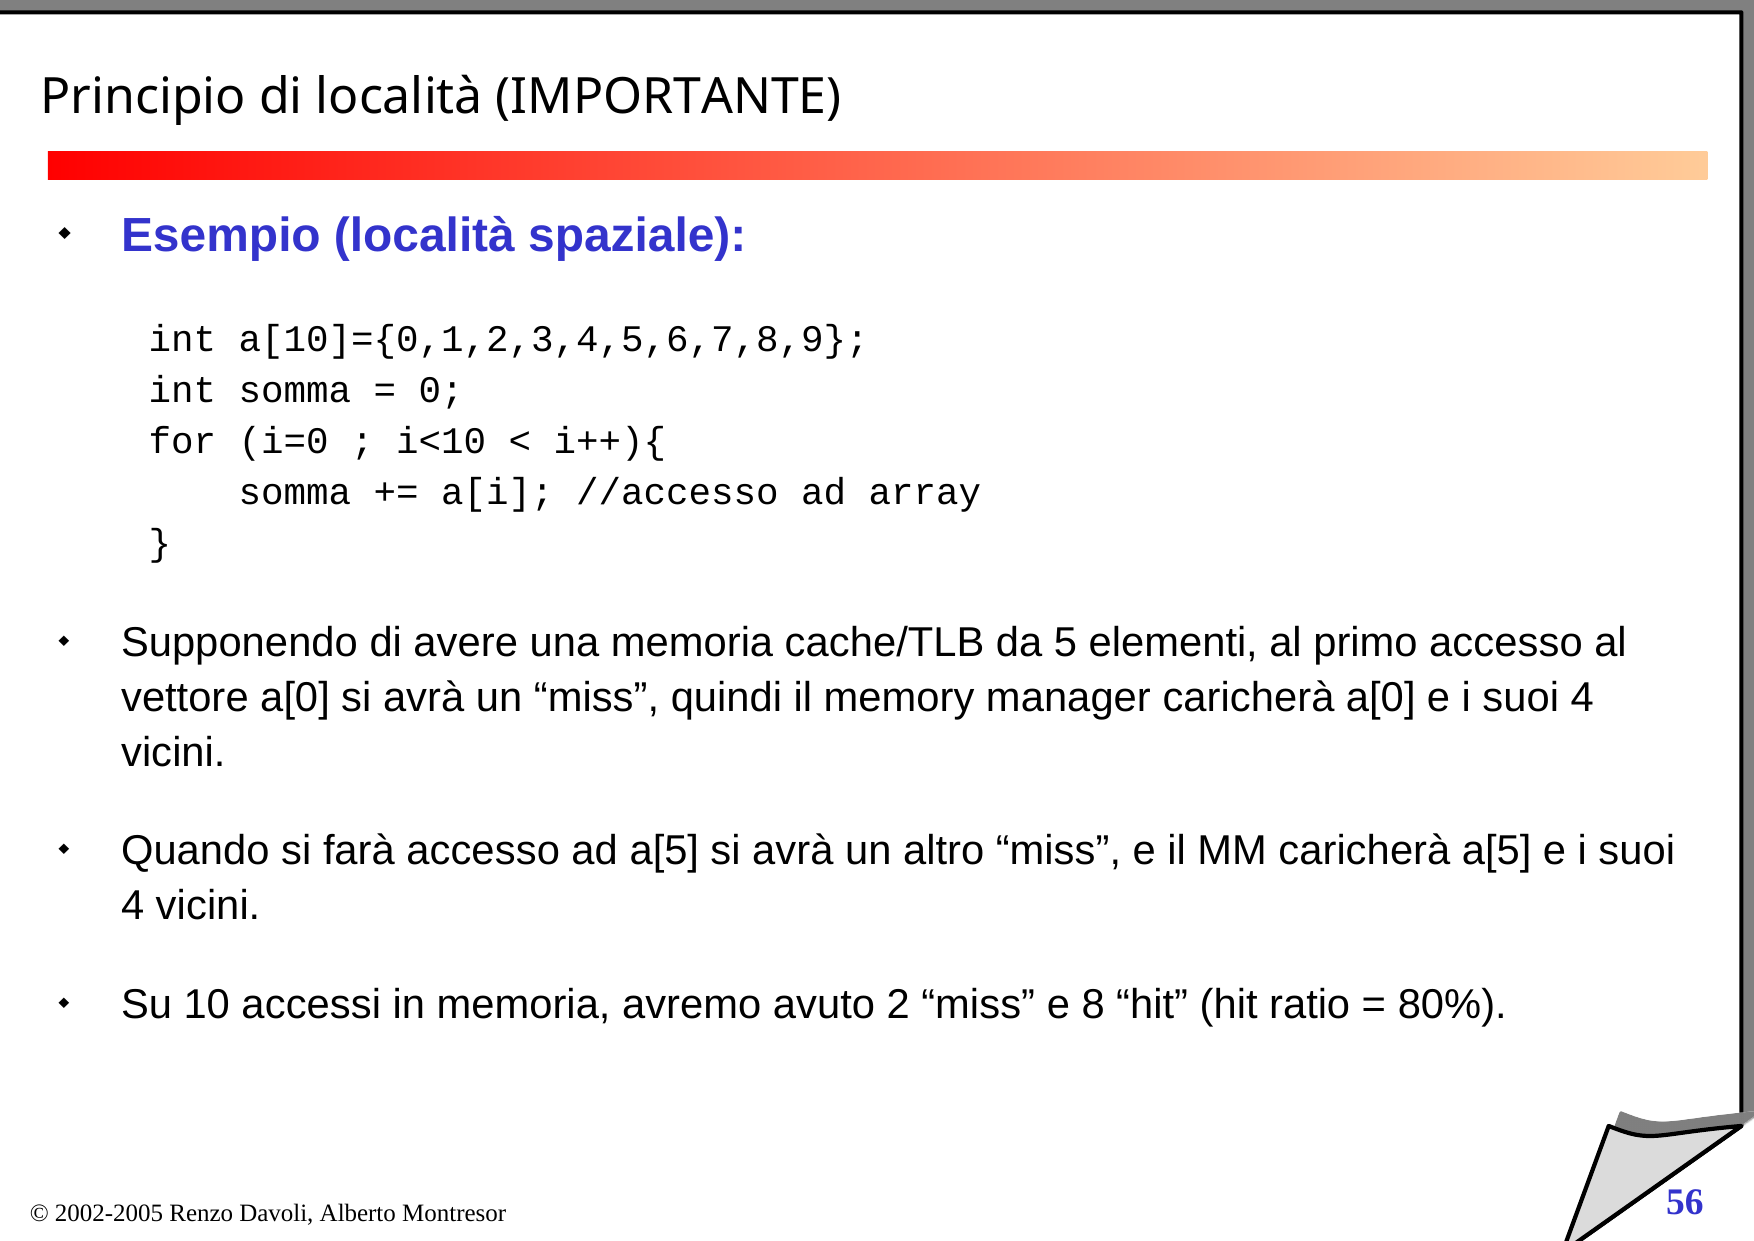

# Principio di località (IMPORTANTE)
Esempio (località spaziale):
 int a[10]={0,1,2,3,4,5,6,7,8,9};
 int somma = 0;
 for (i=0 ; i<10 < i++){
 somma += a[i]; //accesso ad array
 }
Supponendo di avere una memoria cache/TLB da 5 elementi, al primo accesso al vettore a[0] si avrà un “miss”, quindi il memory manager caricherà a[0] e i suoi 4 vicini.
Quando si farà accesso ad a[5] si avrà un altro “miss”, e il MM caricherà a[5] e i suoi 4 vicini.
Su 10 accessi in memoria, avremo avuto 2 “miss” e 8 “hit” (hit ratio = 80%).